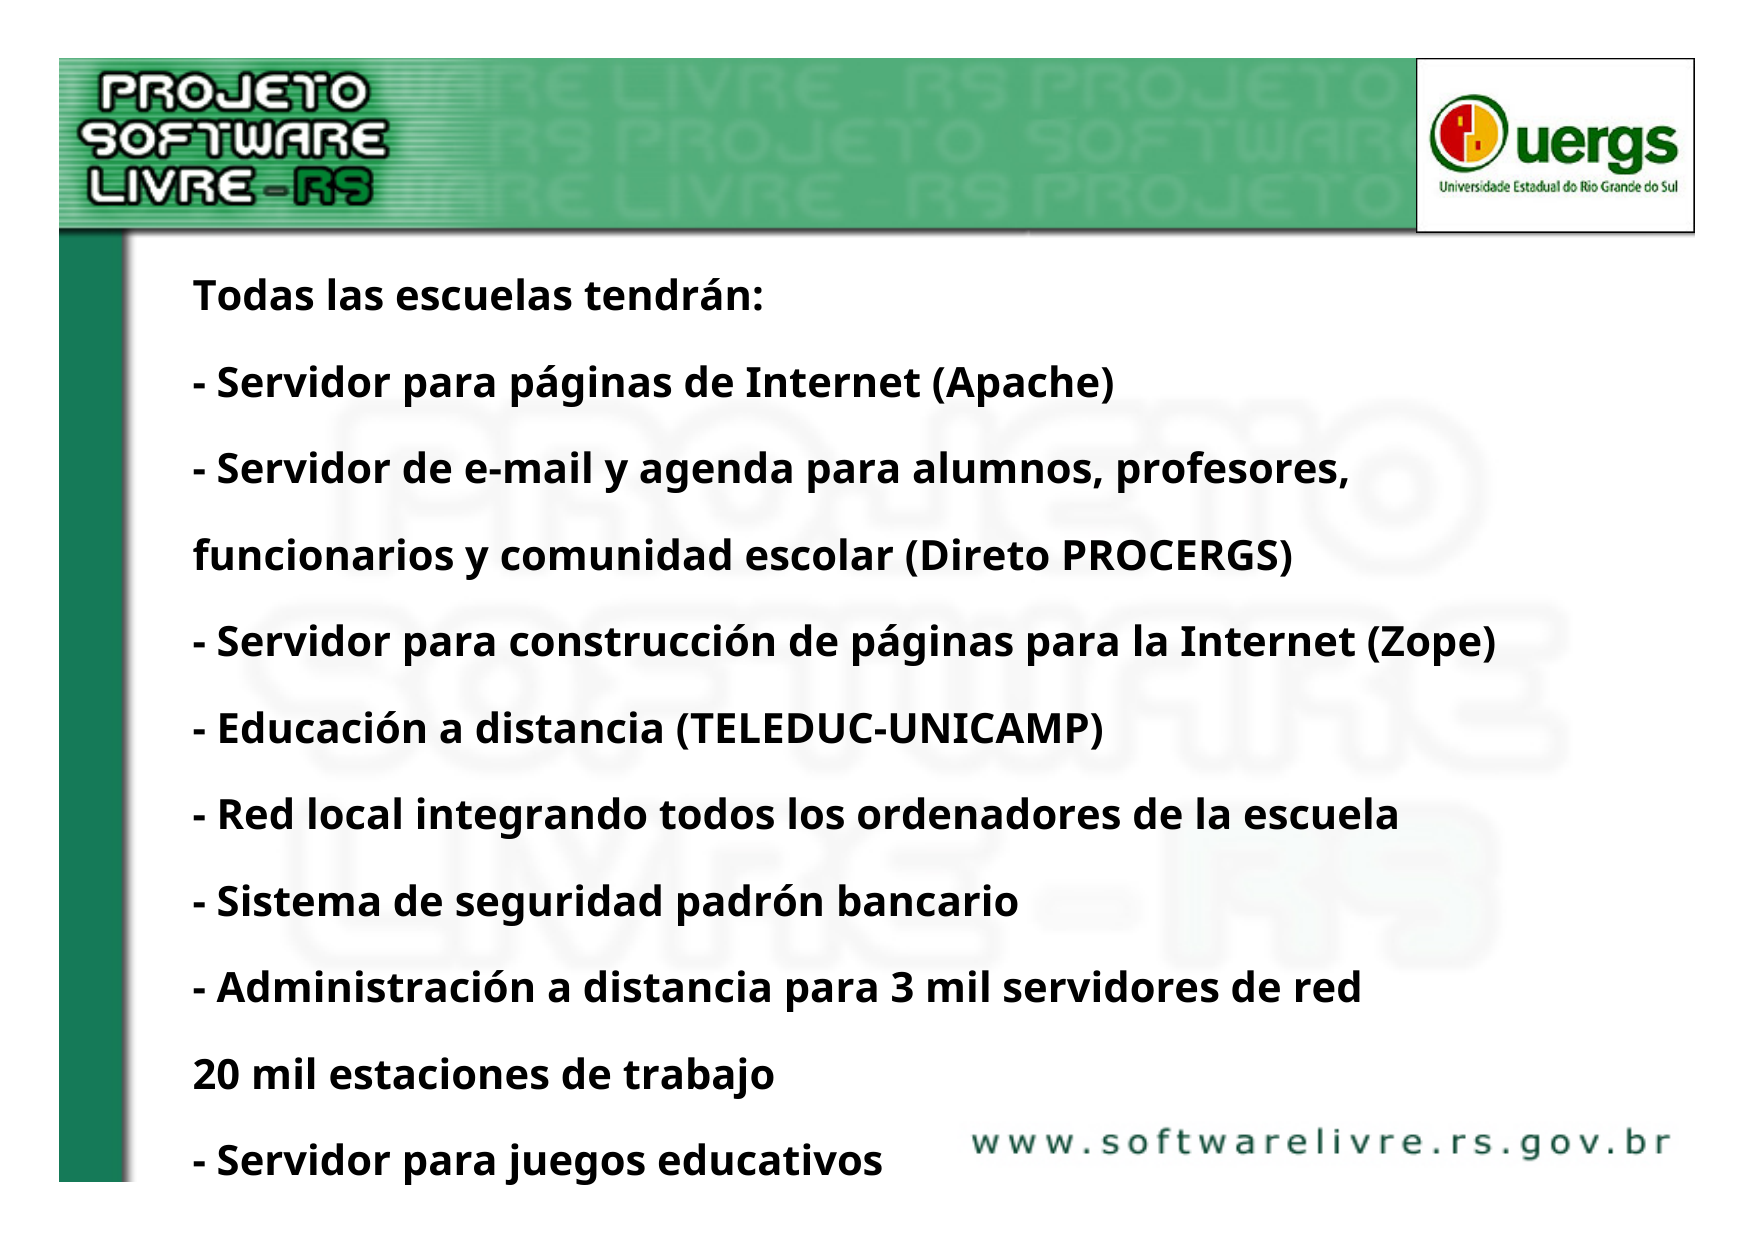

Todas las escuelas tendrán:
- Servidor para páginas de Internet (Apache)
- Servidor de e-mail y agenda para alumnos, profesores,
funcionarios y comunidad escolar (Direto PROCERGS)
- Servidor para construcción de páginas para la Internet (Zope)
- Educación a distancia (TELEDUC-UNICAMP)
- Red local integrando todos los ordenadores de la escuela
- Sistema de seguridad padrón bancario
- Administración a distancia para 3 mil servidores de red
20 mil estaciones de trabajo
- Servidor para juegos educativos